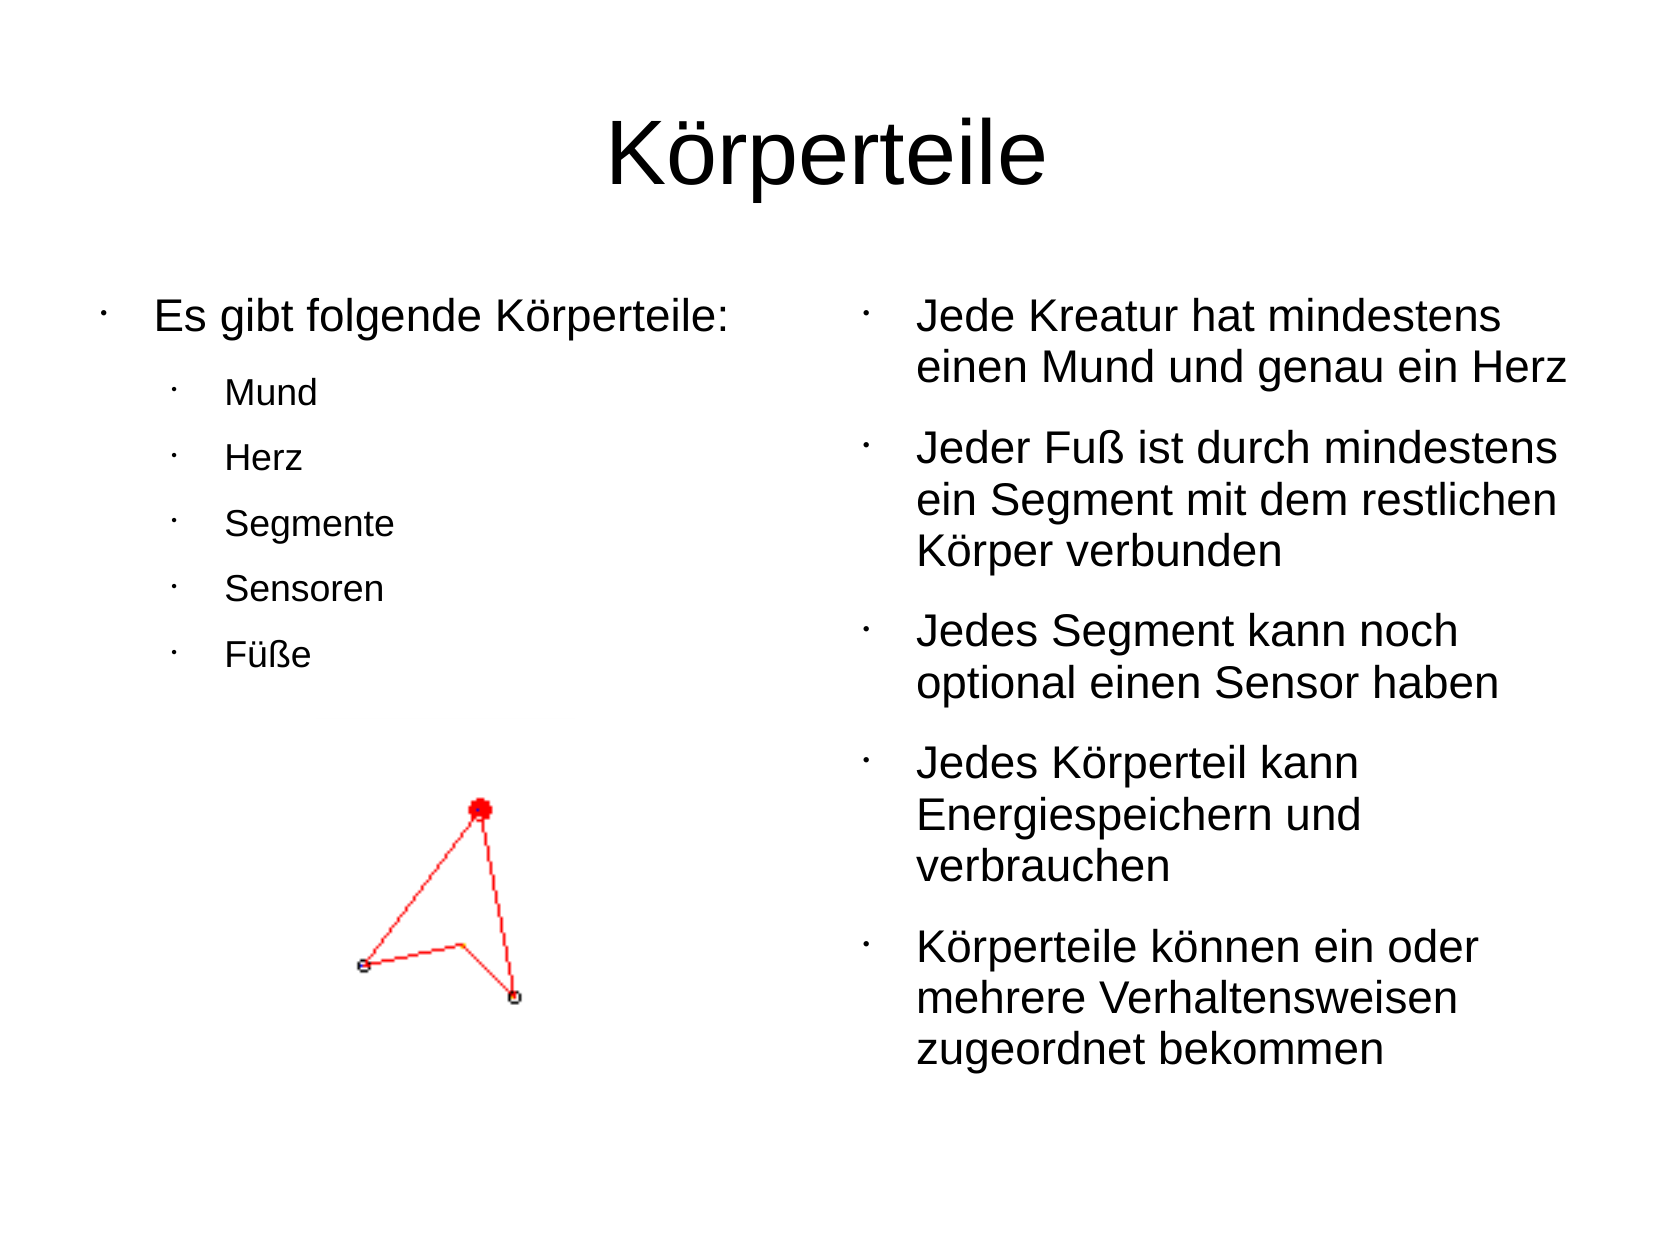

# Körperteile
Es gibt folgende Körperteile:
Mund
Herz
Segmente
Sensoren
Füße
Jede Kreatur hat mindestens einen Mund und genau ein Herz
Jeder Fuß ist durch mindestens ein Segment mit dem restlichen Körper verbunden
Jedes Segment kann noch optional einen Sensor haben
Jedes Körperteil kann Energiespeichern und verbrauchen
Körperteile können ein oder mehrere Verhaltensweisen zugeordnet bekommen